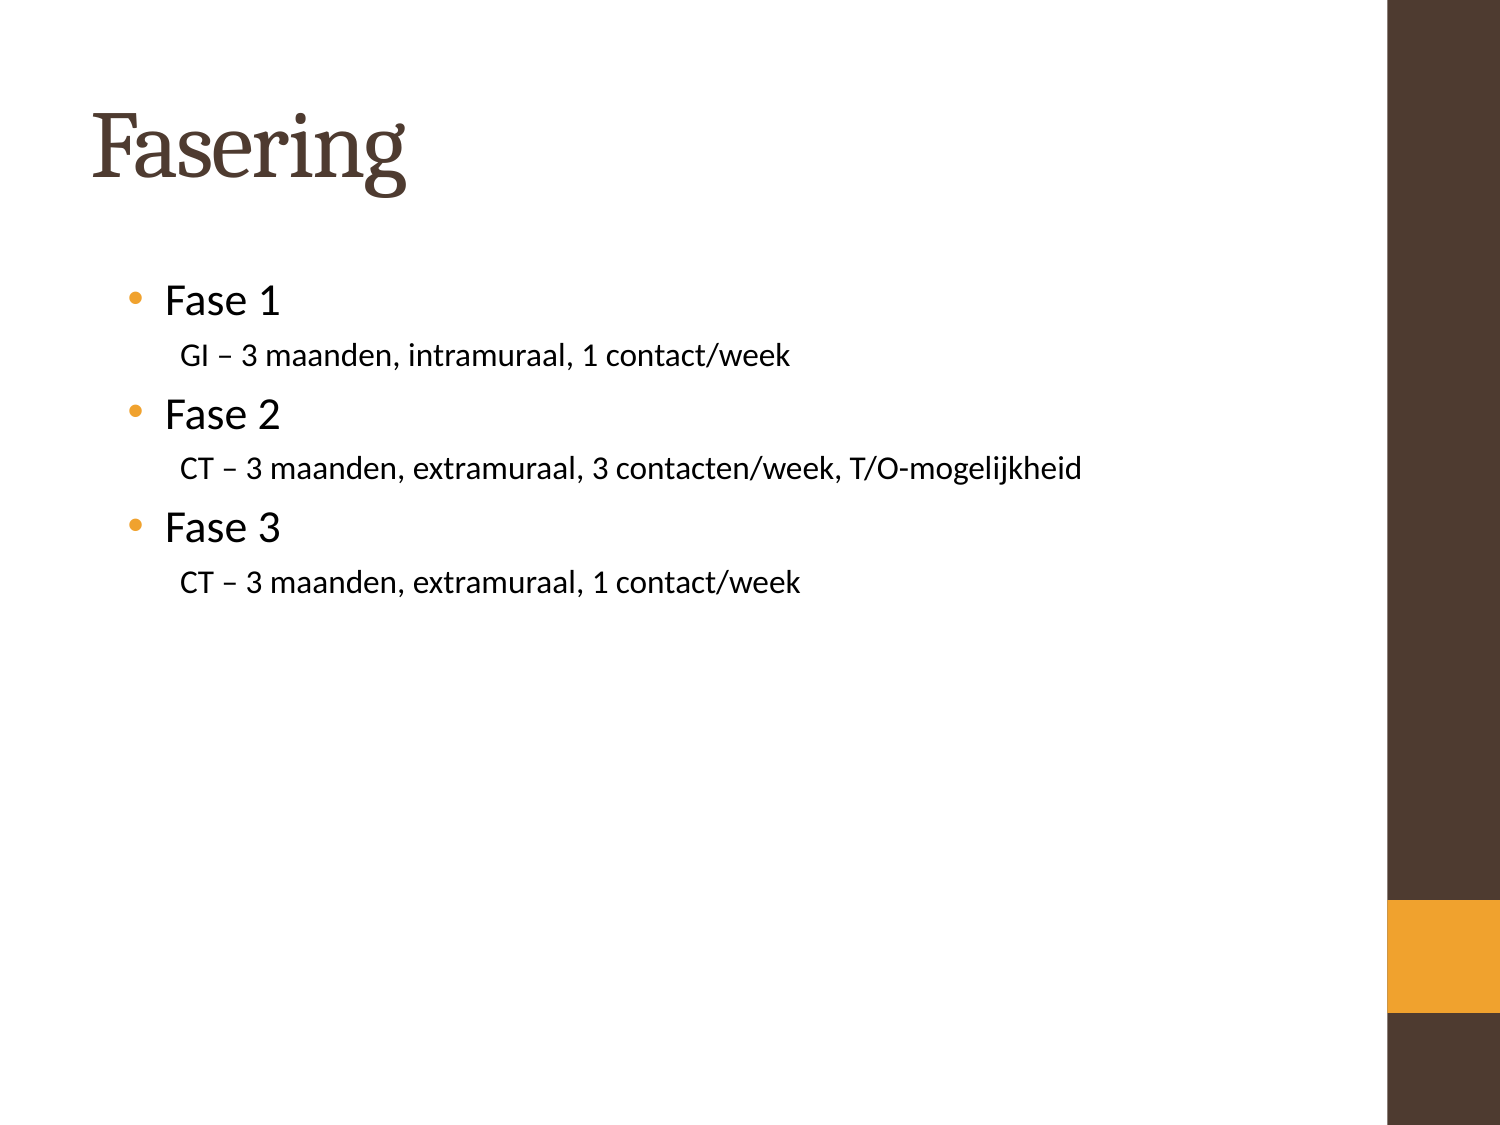

# Fasering
Fase 1
GI – 3 maanden, intramuraal, 1 contact/week
Fase 2
CT – 3 maanden, extramuraal, 3 contacten/week, T/O-mogelijkheid
Fase 3
CT – 3 maanden, extramuraal, 1 contact/week